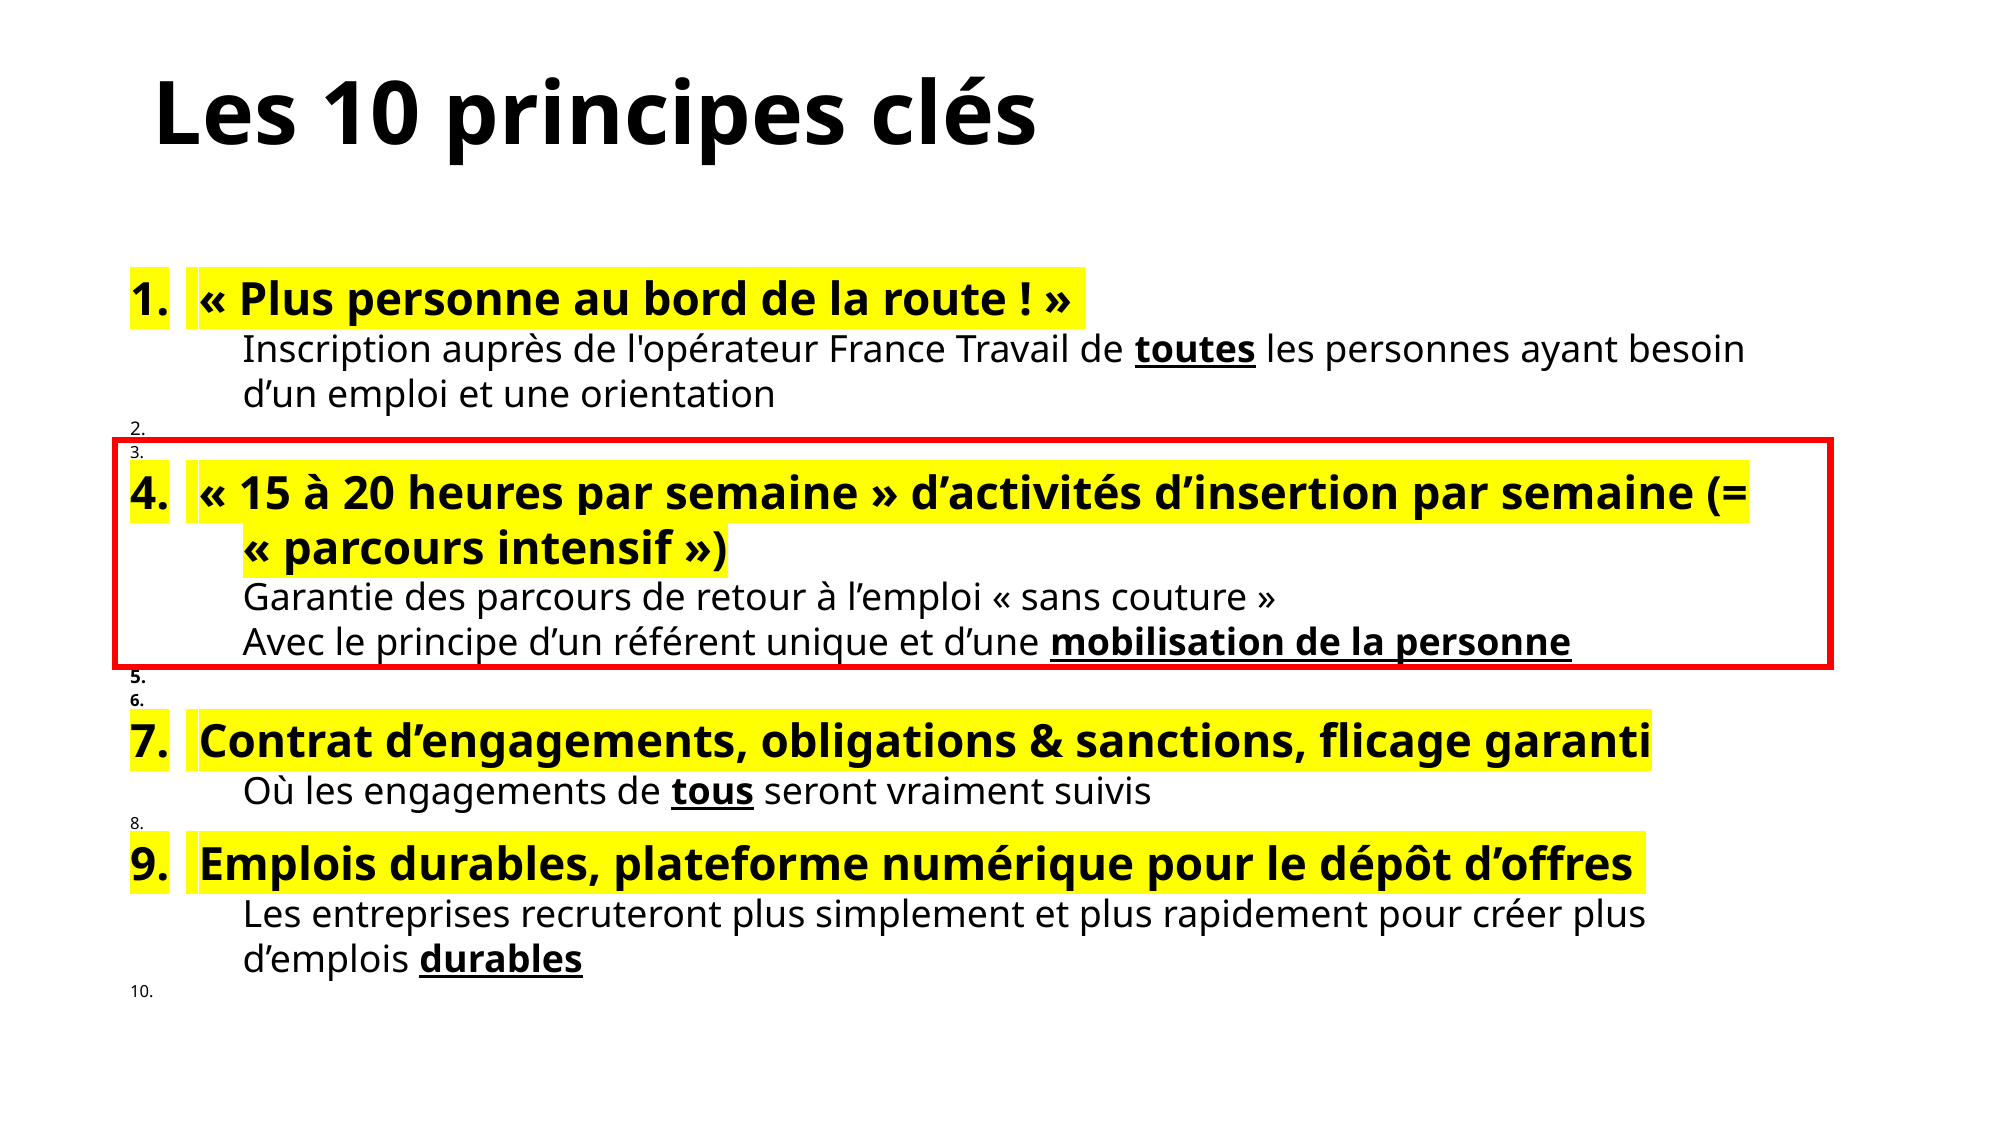

# Les 10 principes clés
 « Plus personne au bord de la route ! »
Inscription auprès de l'opérateur France Travail de toutes les personnes ayant besoin d’un emploi et une orientation
 « 15 à 20 heures par semaine » d’activités d’insertion par semaine (= « parcours intensif »)
Garantie des parcours de retour à l’emploi « sans couture »
Avec le principe d’un référent unique et d’une mobilisation de la personne
 Contrat d’engagements, obligations & sanctions, flicage garanti
Où les engagements de tous seront vraiment suivis
 Emplois durables, plateforme numérique pour le dépôt d’offres
Les entreprises recruteront plus simplement et plus rapidement pour créer plus d’emplois durables